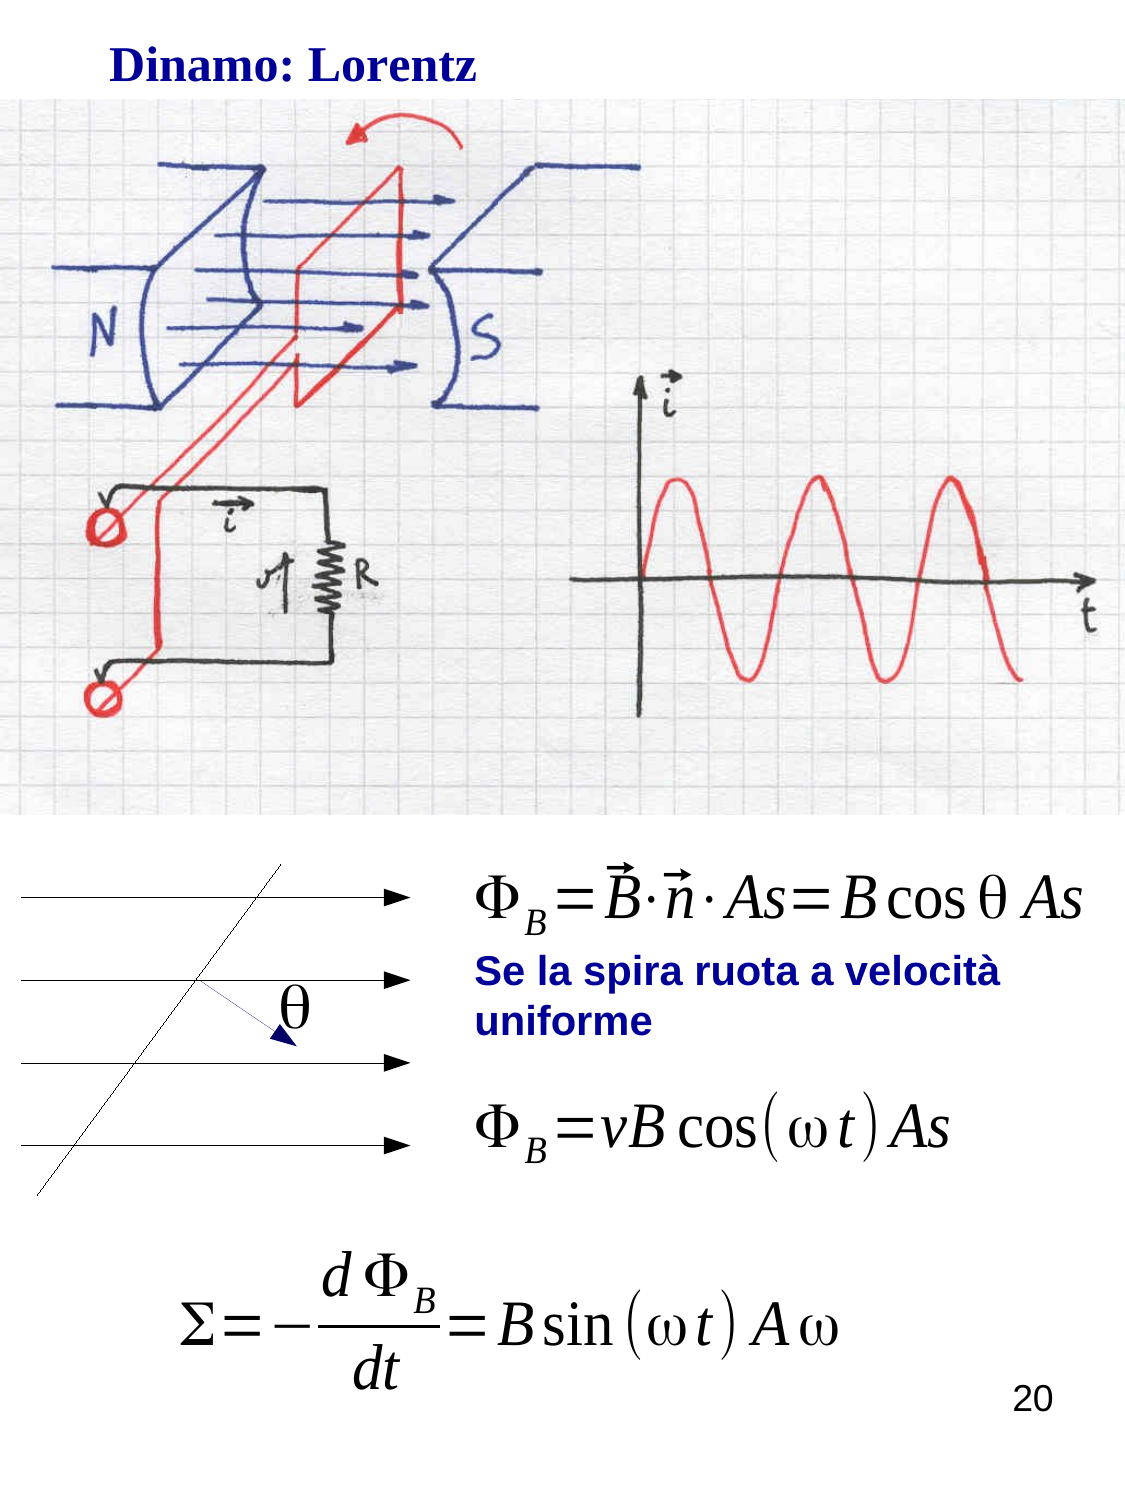

Dinamo: Lorentz
Se la spira ruota a velocità uniforme
P15 Magnetismo
20